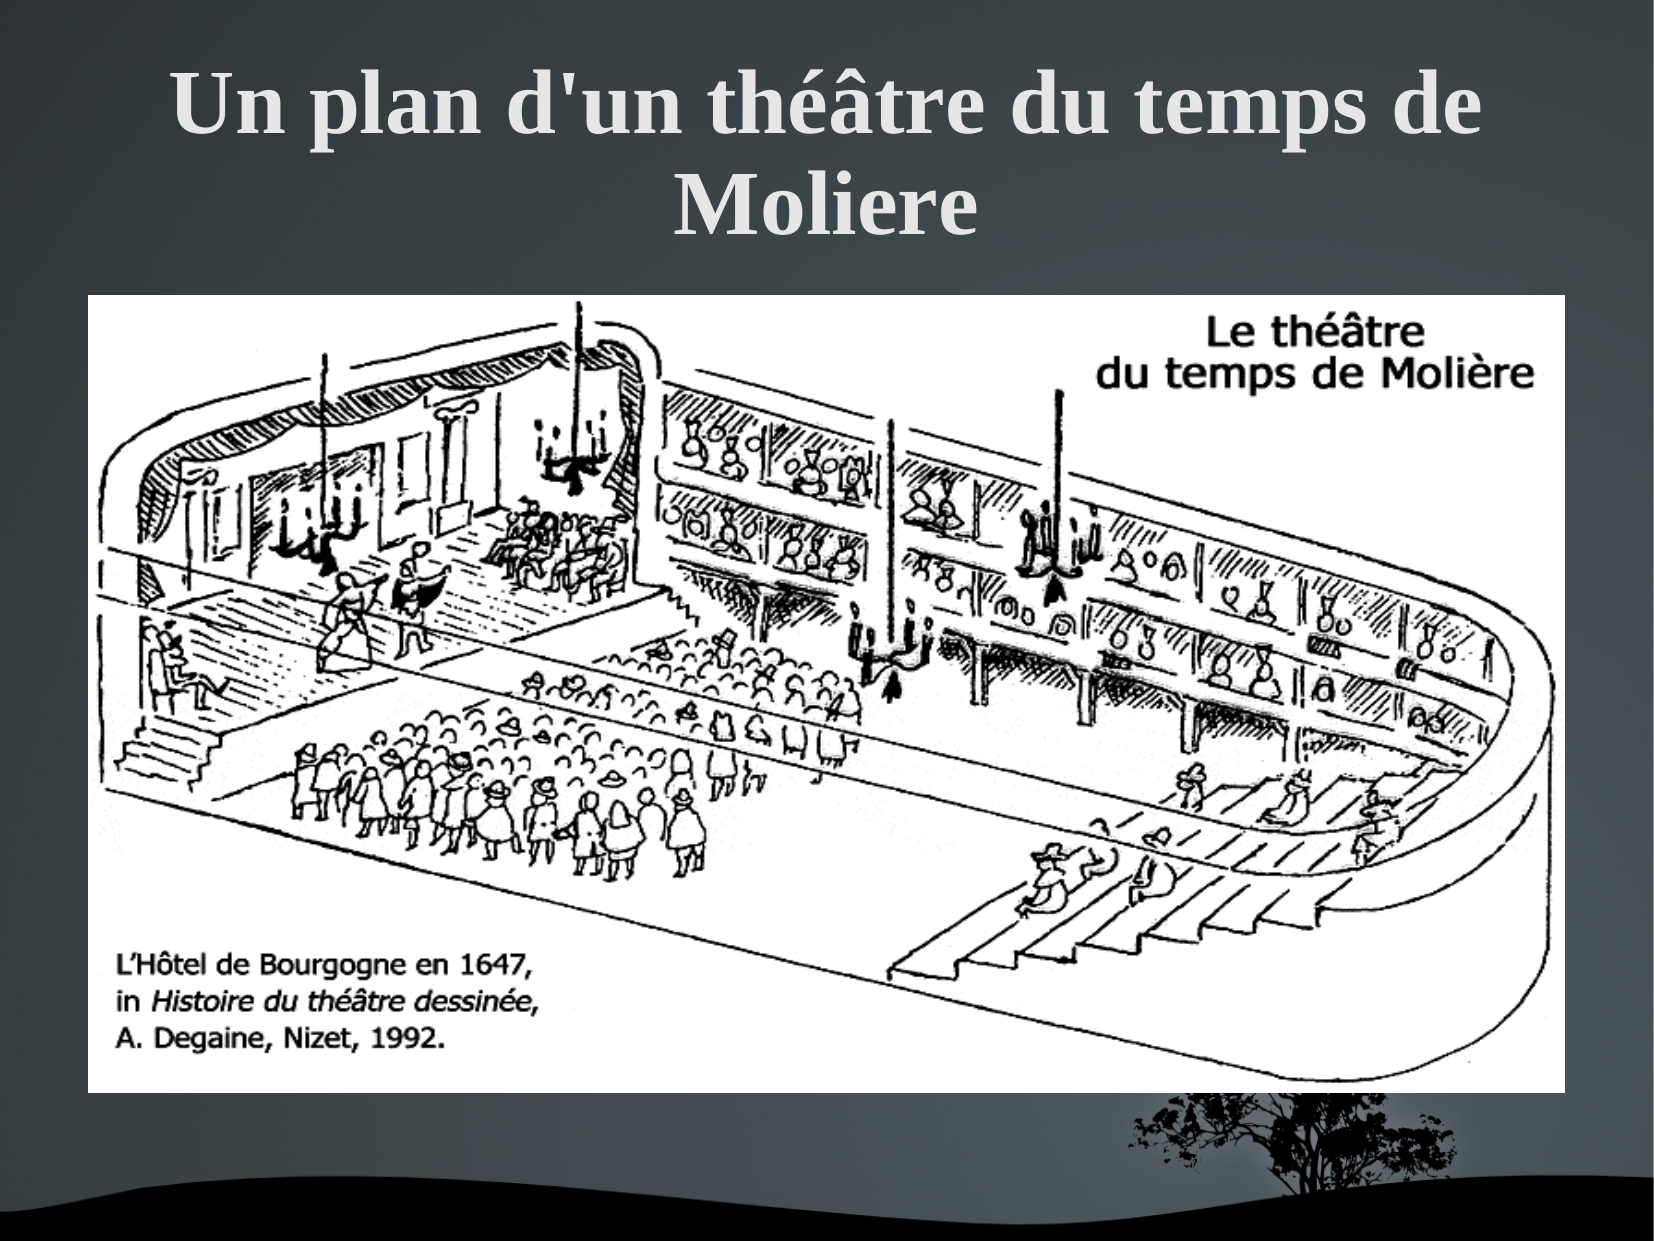

# Un plan d'un théâtre du temps de Moliere